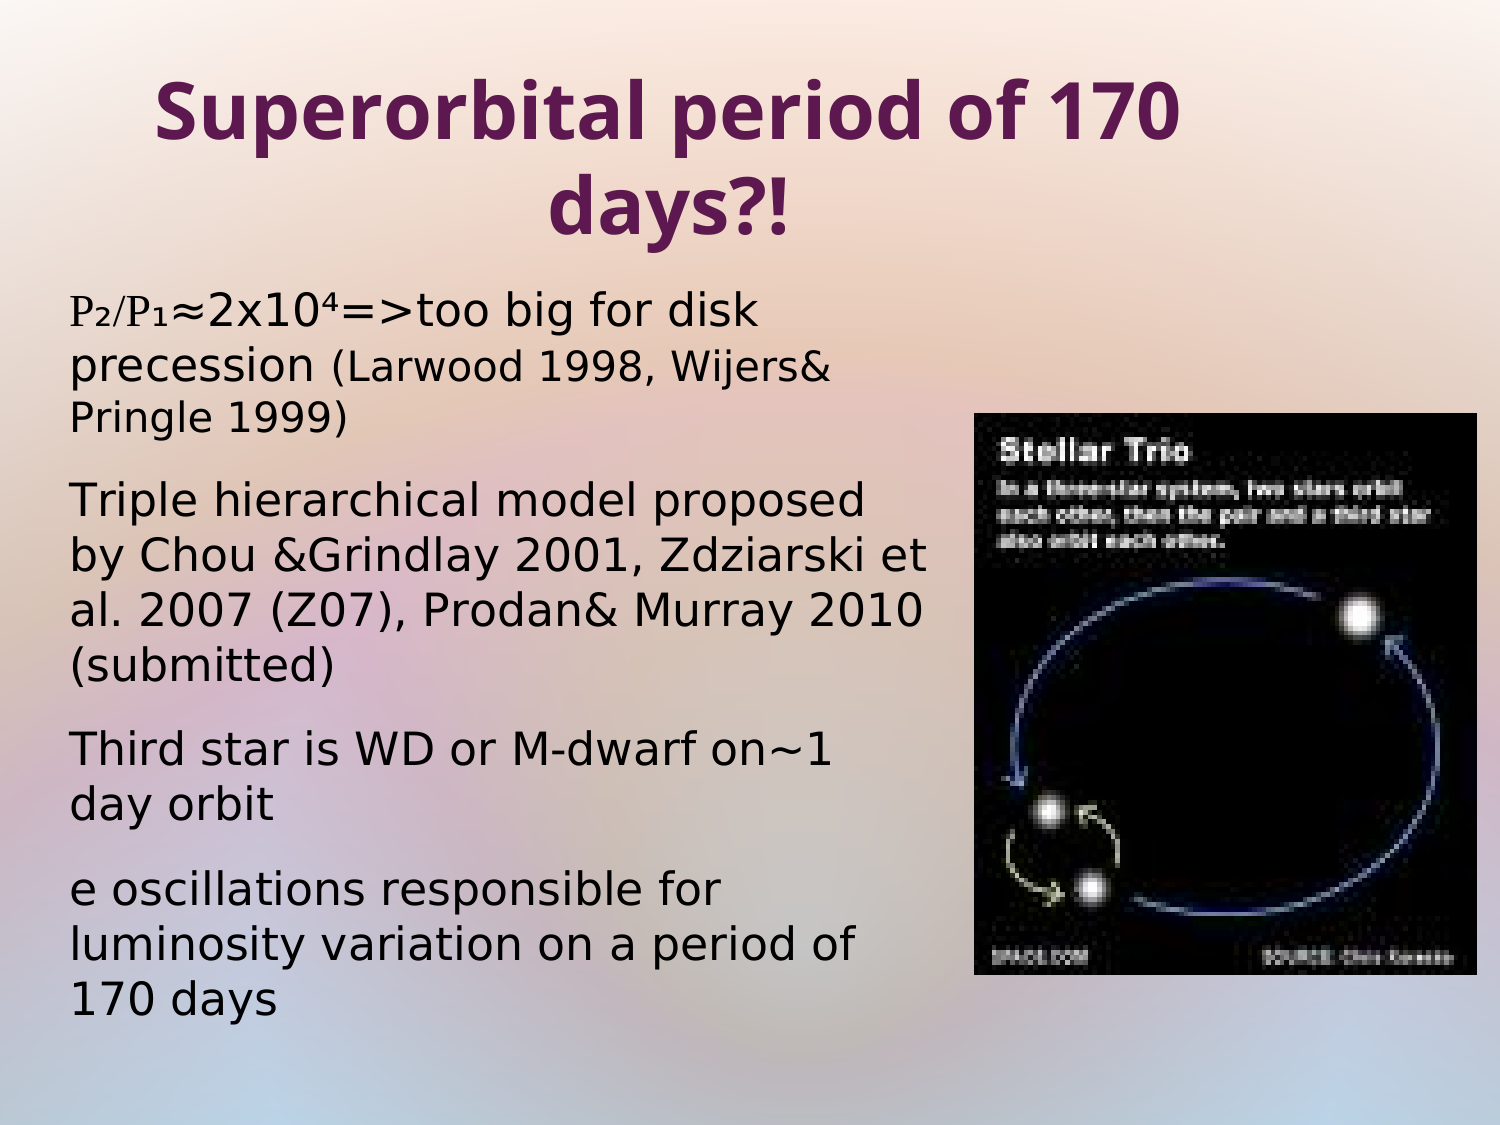

# Superorbital period of 170 days?!
P₂/P₁≈2x10⁴=>too big for disk precession (Larwood 1998, Wijers& Pringle 1999)‏
Triple hierarchical model proposed by Chou &Grindlay 2001, Zdziarski et al. 2007 (Z07), Prodan& Murray 2010 (submitted)‏
Third star is WD or M-dwarf on~1 day orbit
e oscillations responsible for luminosity variation on a period of 170 days